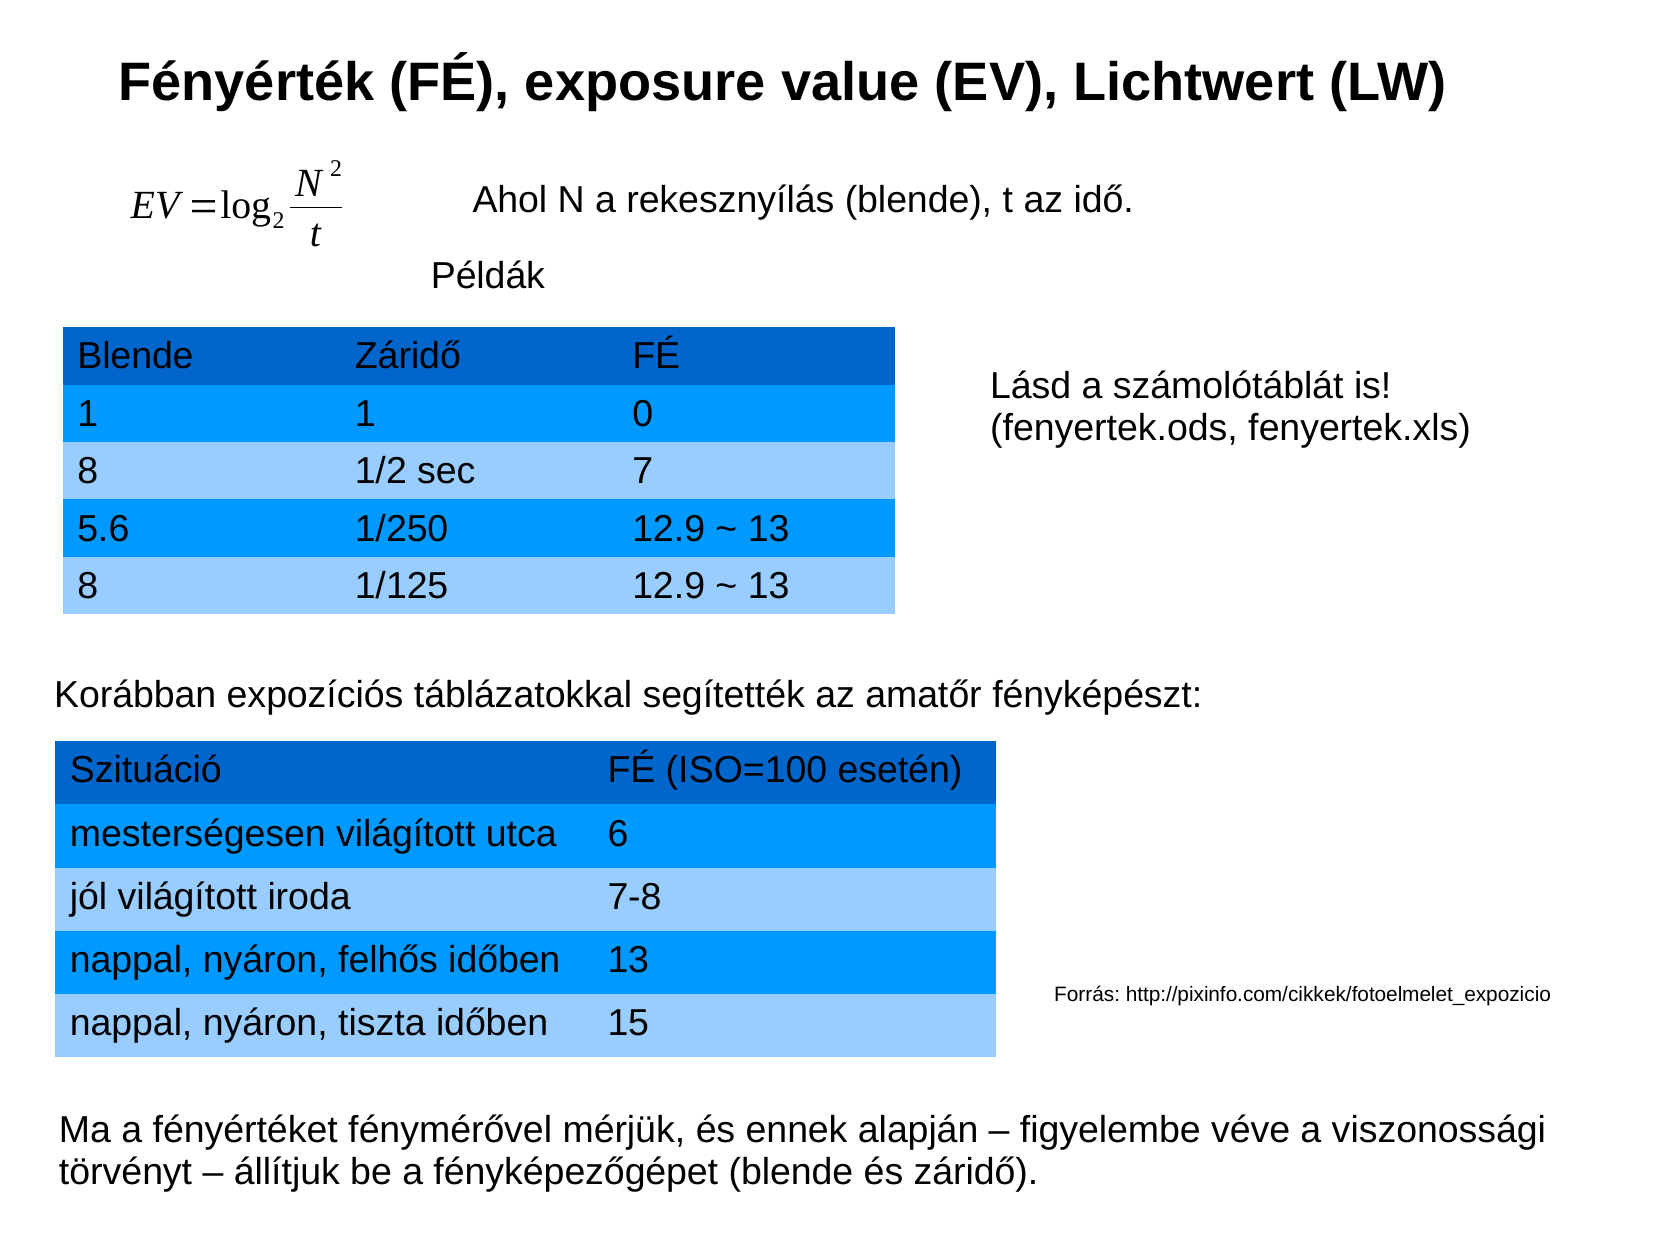

Fényérték (FÉ), exposure value (EV), Lichtwert (LW)
Ahol N a rekesznyílás (blende), t az idő.
Példák
| Blende | Záridő | FÉ |
| --- | --- | --- |
| 1 | 1 | 0 |
| 8 | 1/2 sec | 7 |
| 5.6 | 1/250 | 12.9 ~ 13 |
| 8 | 1/125 | 12.9 ~ 13 |
Lásd a számolótáblát is!
(fenyertek.ods, fenyertek.xls)
Korábban expozíciós táblázatokkal segítették az amatőr fényképészt:
| Szituáció | FÉ (ISO=100 esetén) |
| --- | --- |
| mesterségesen világított utca | 6 |
| jól világított iroda | 7-8 |
| nappal, nyáron, felhős időben | 13 |
| nappal, nyáron, tiszta időben | 15 |
Forrás: http://pixinfo.com/cikkek/fotoelmelet_expozicio
Ma a fényértéket fénymérővel mérjük, és ennek alapján – figyelembe véve a viszonossági
törvényt – állítjuk be a fényképezőgépet (blende és záridő).